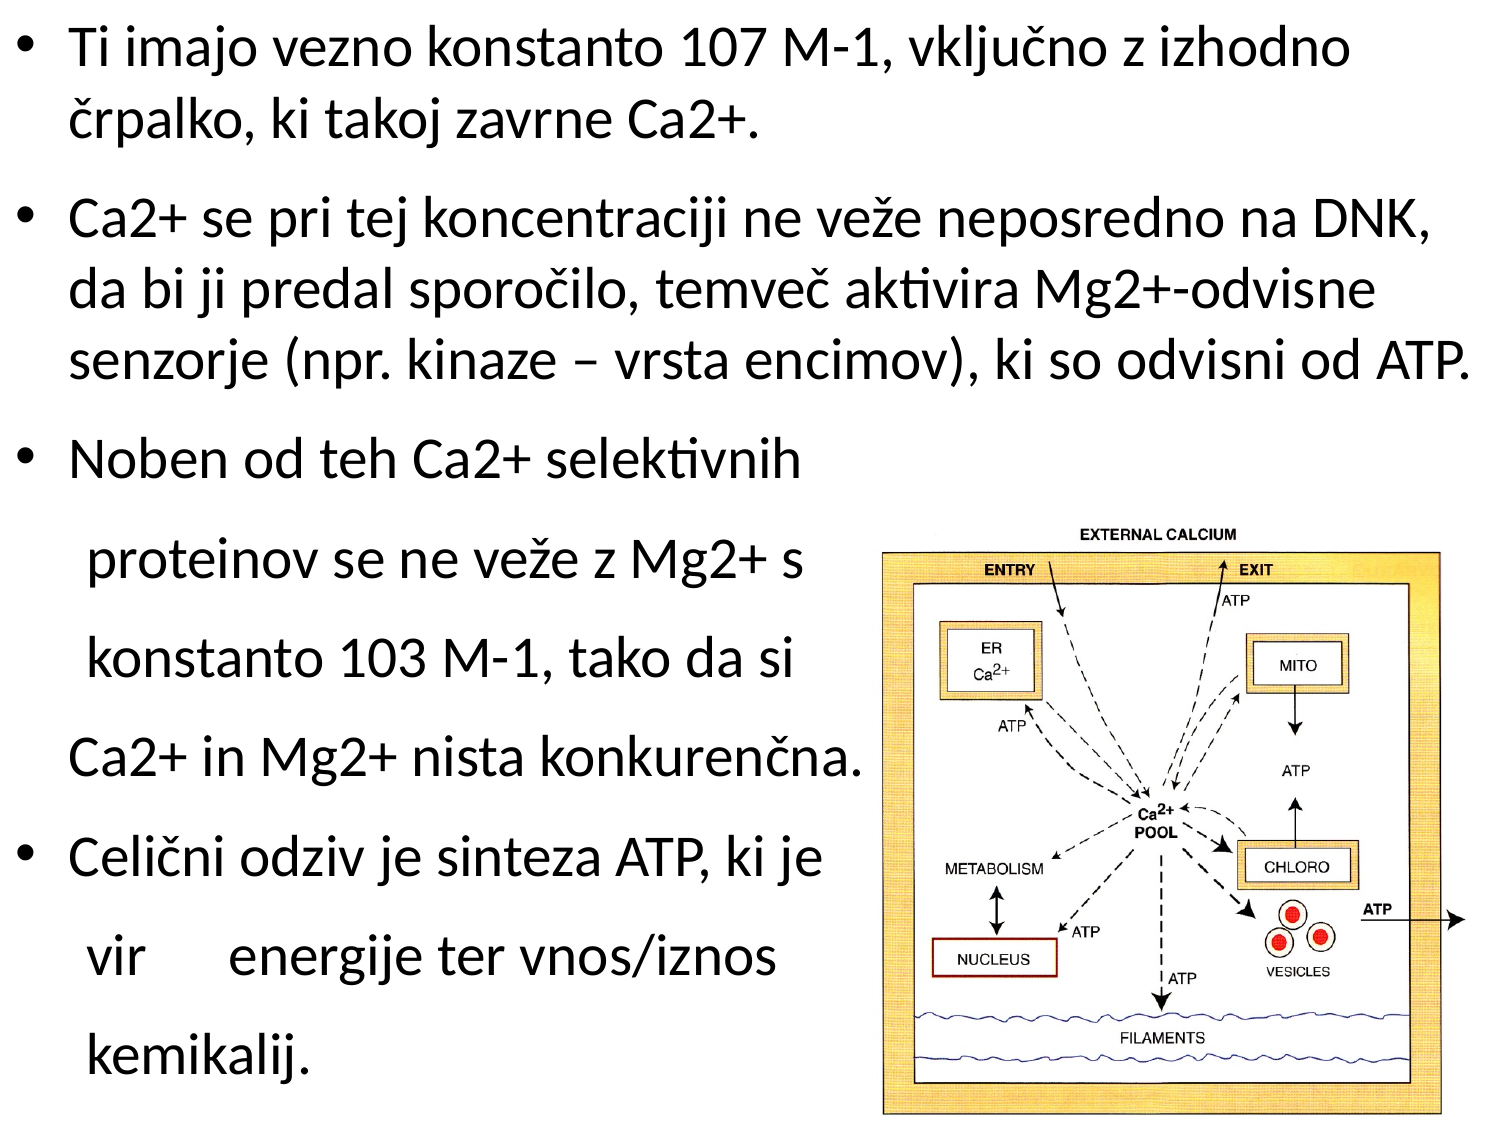

# Ti imajo vezno konstanto 107 M-1, vključno z izhodno črpalko, ki takoj zavrne Ca2+.
Ca2+ se pri tej koncentraciji ne veže neposredno na DNK, da bi ji predal sporočilo, temveč aktivira Mg2+-odvisne senzorje (npr. kinaze – vrsta encimov), ki so odvisni od ATP.
Noben od teh Ca2+ selektivnih
	proteinov se ne veže z Mg2+ s
	konstanto 103 M-1, tako da si
 Ca2+ in Mg2+ nista konkurenčna.
Celični odziv je sinteza ATP, ki je
	vir 	energije ter vnos/iznos
	kemikalij.